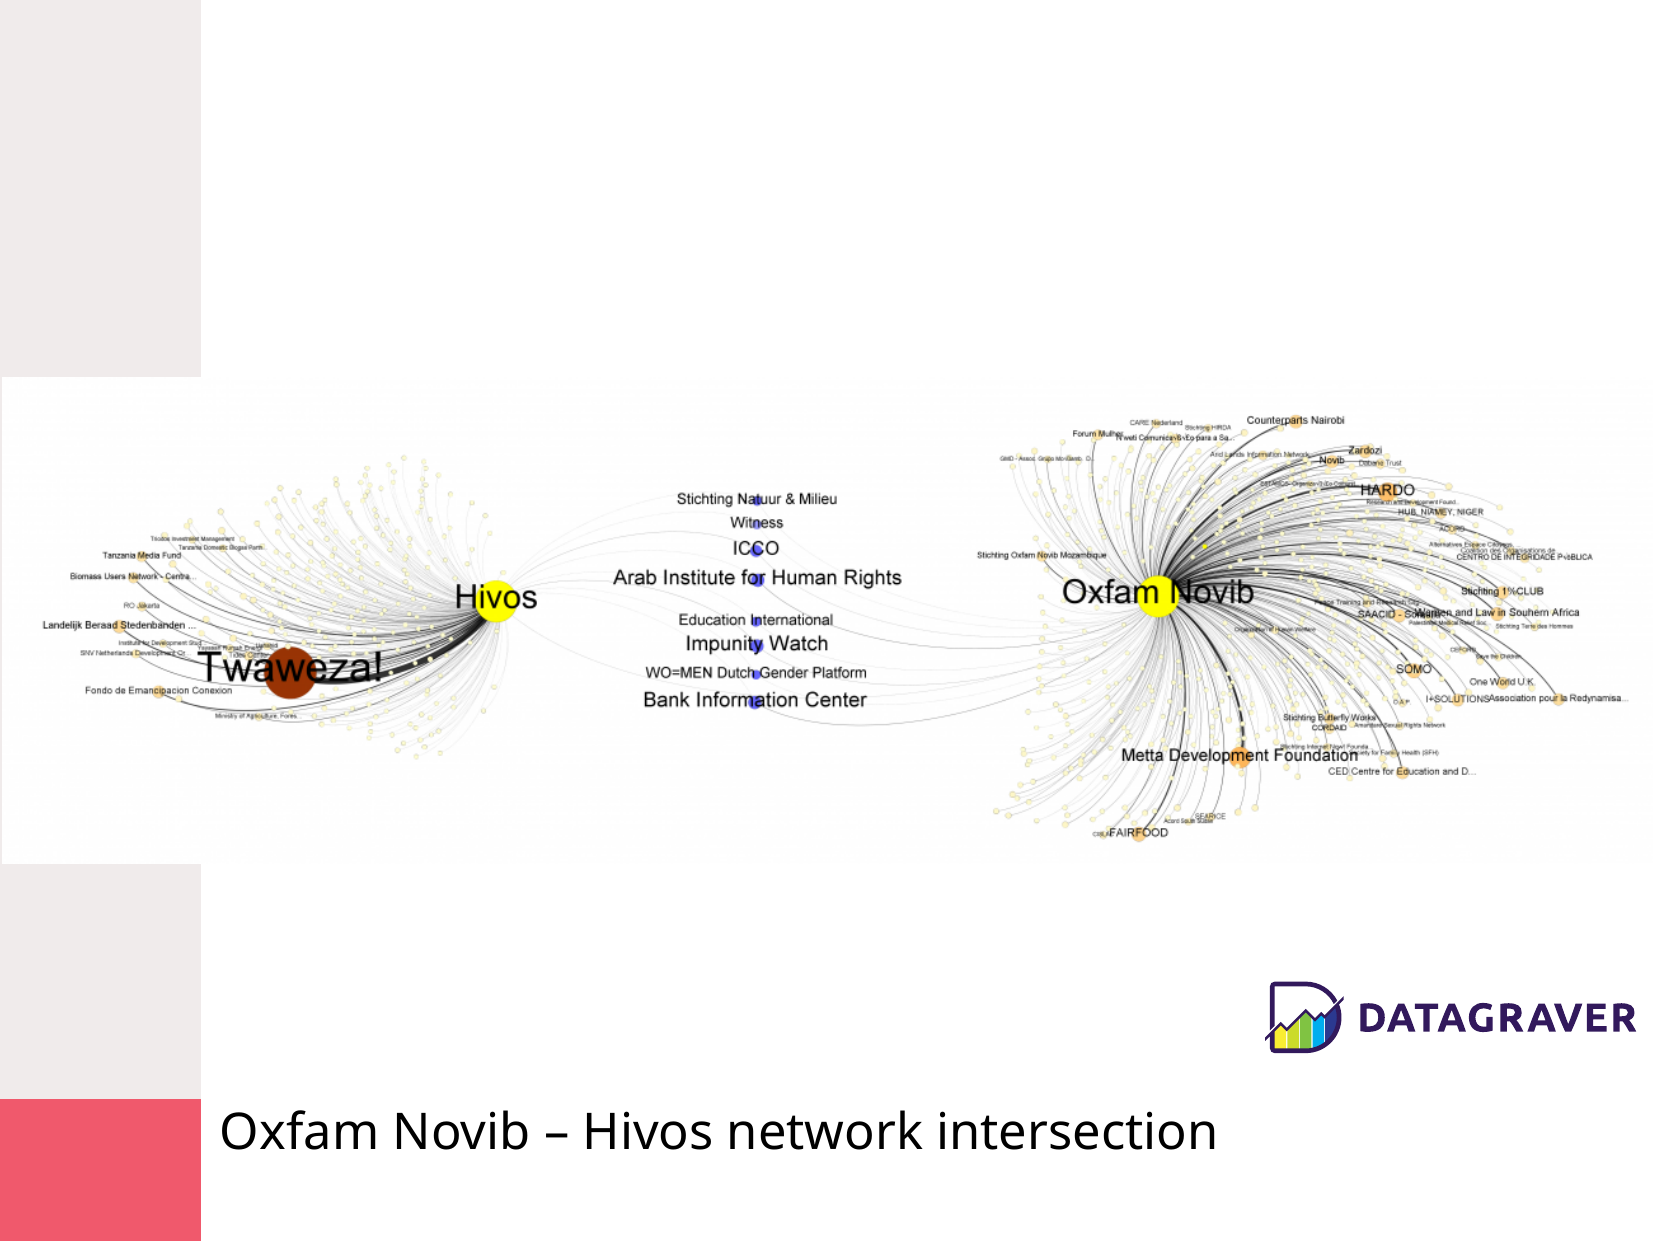

# Oxfam Novib – Hivos network intersection